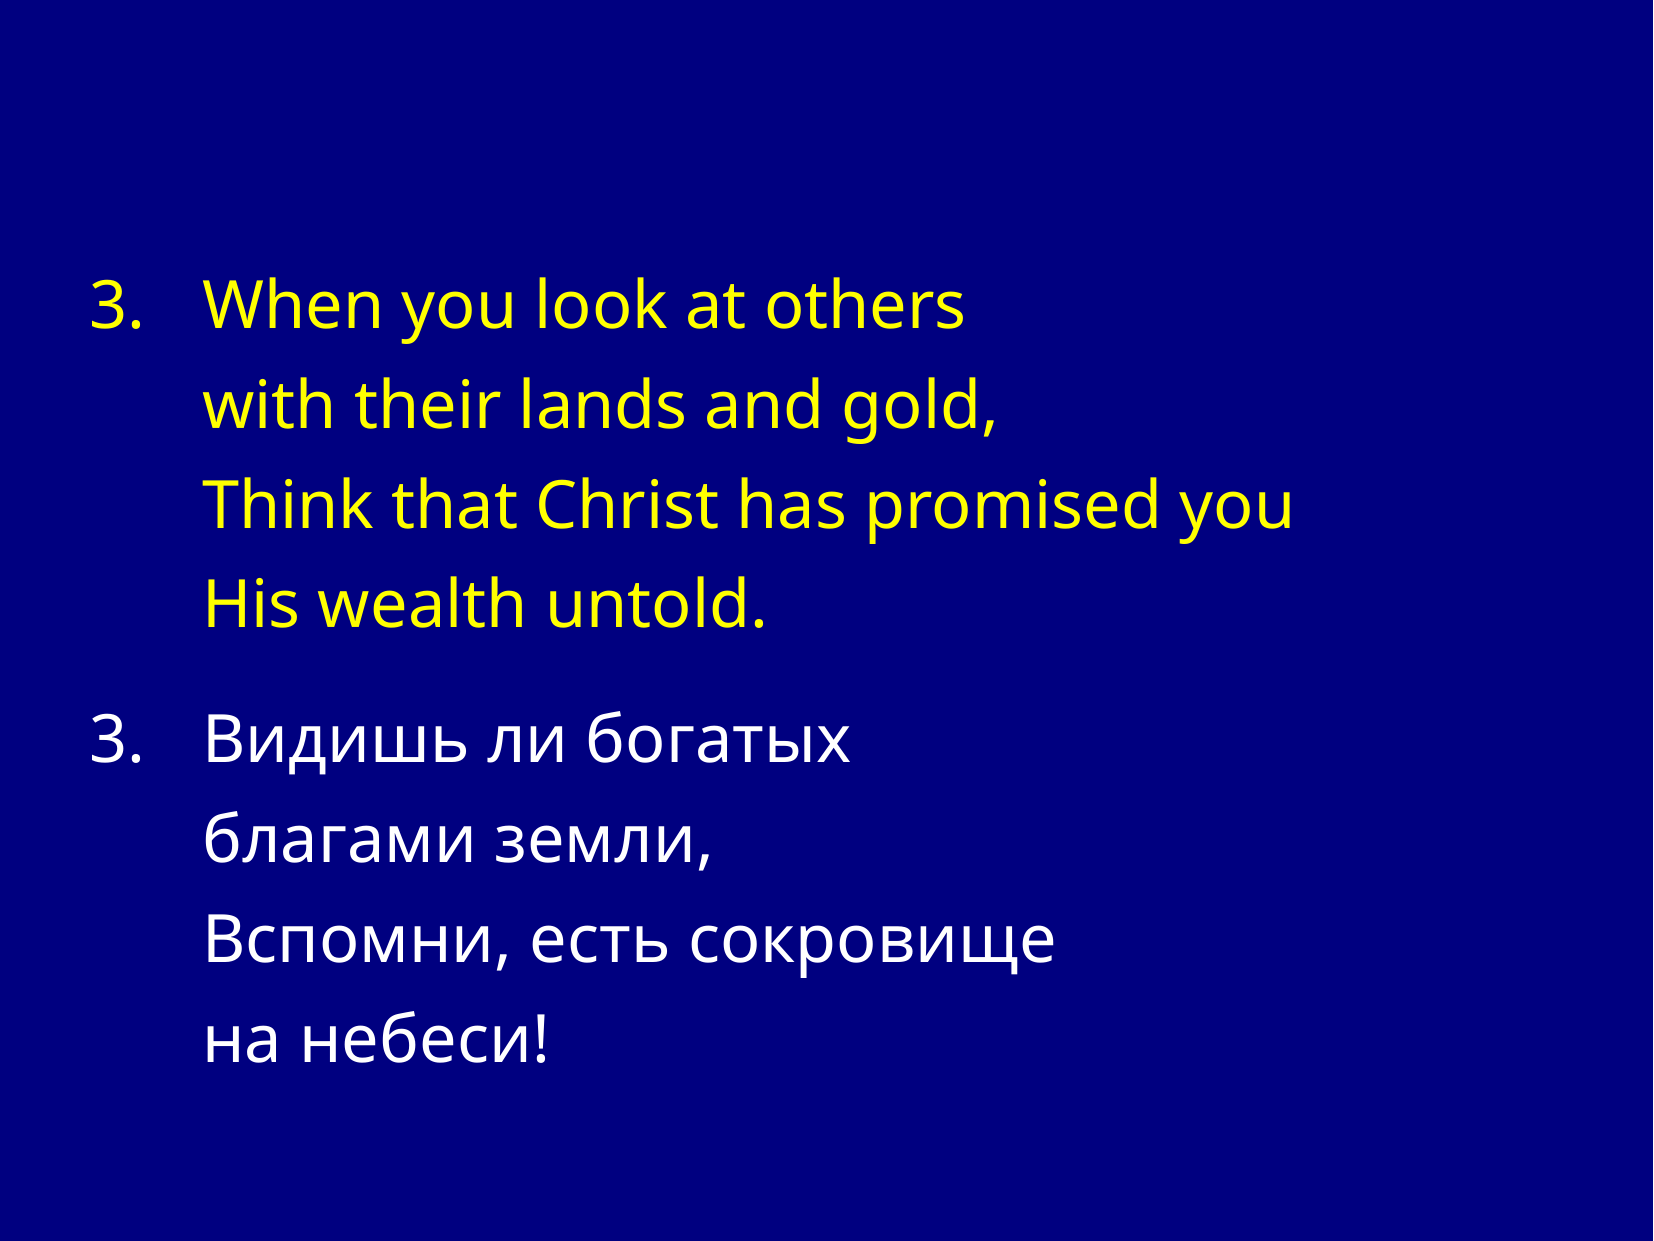

3.	When you look at others
	with their lands and gold,
	Think that Christ has promised you
	His wealth untold.
3.	Видишь ли богатых
	благами земли,
	Вспомни, есть сокровище
	на небеси!